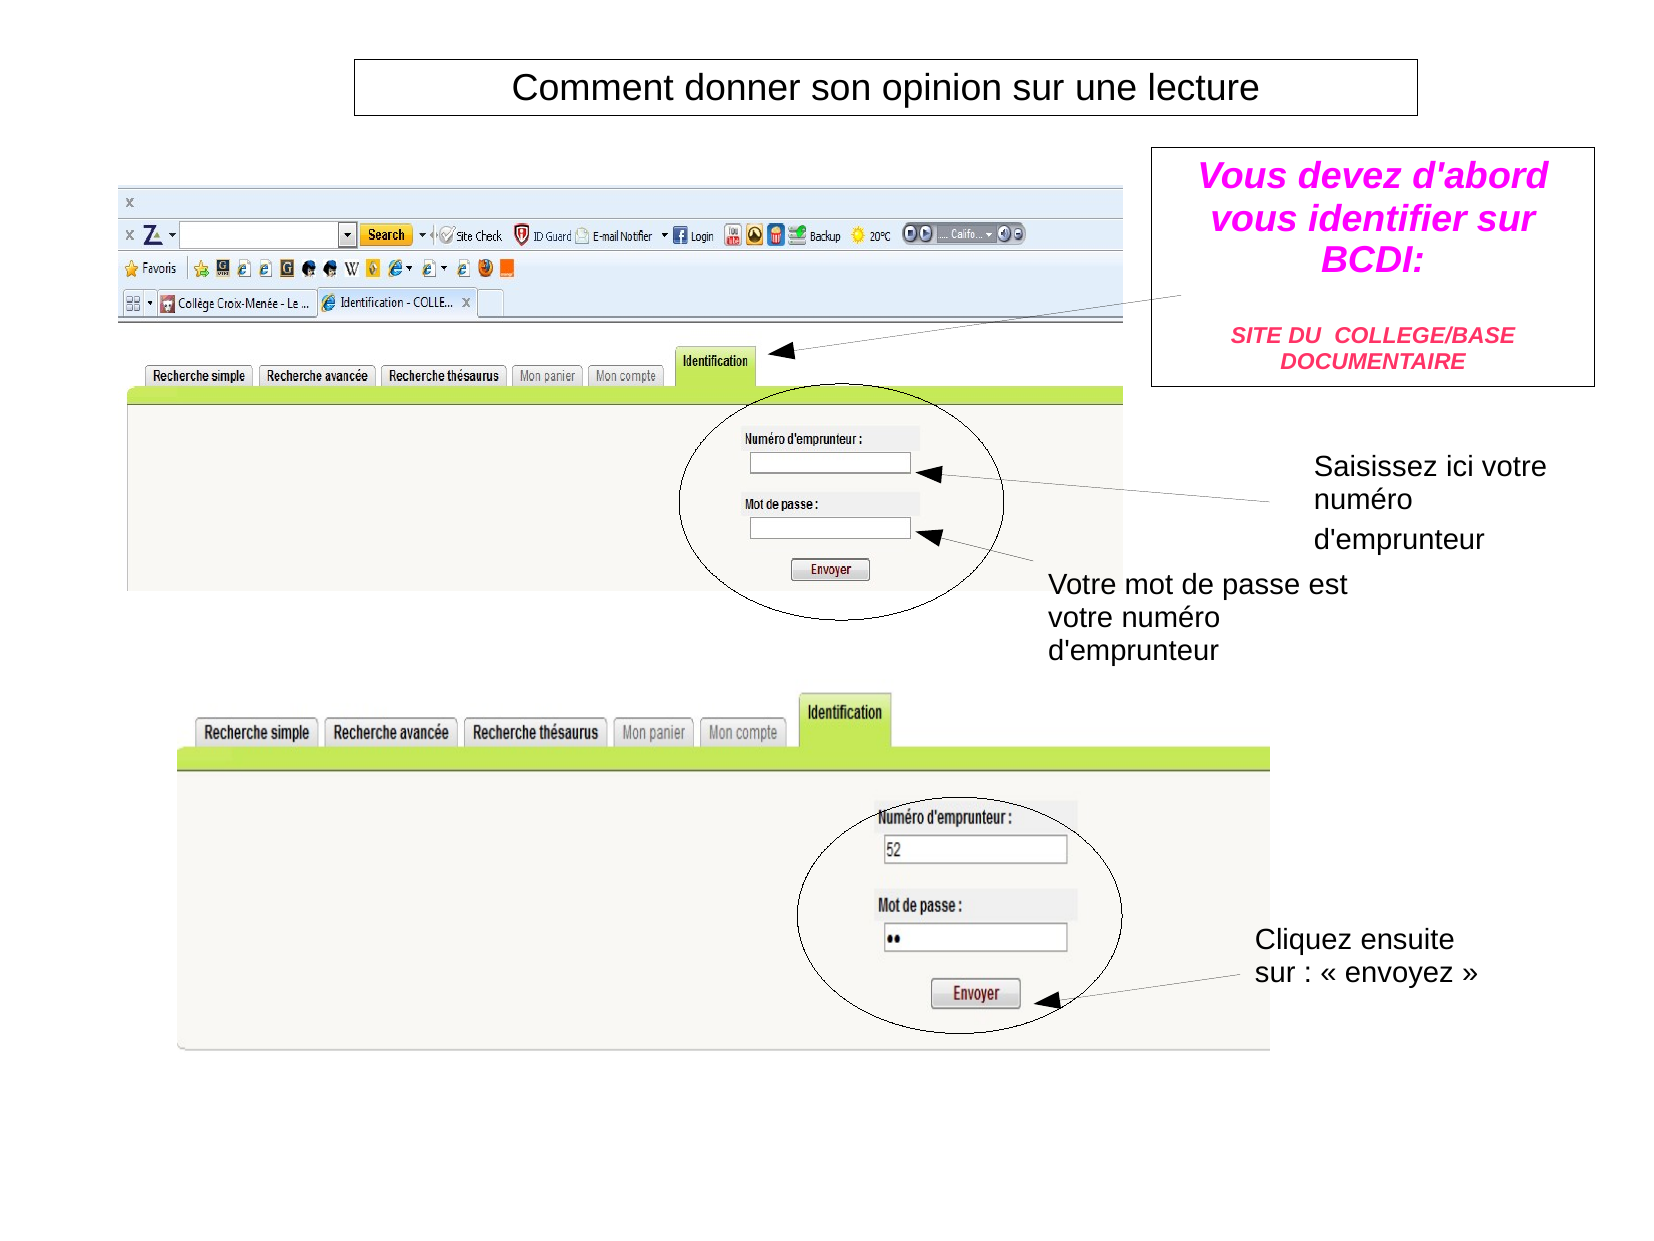

Comment donner son opinion sur une lecture
Vous devez d'abord vous identifier sur BCDI:
SITE DU COLLEGE/BASE DOCUMENTAIRE
Saisissez ici votre numéro d'emprunteur
Votre mot de passe est votre numéro d'emprunteur
Cliquez ensuite sur : « envoyez »